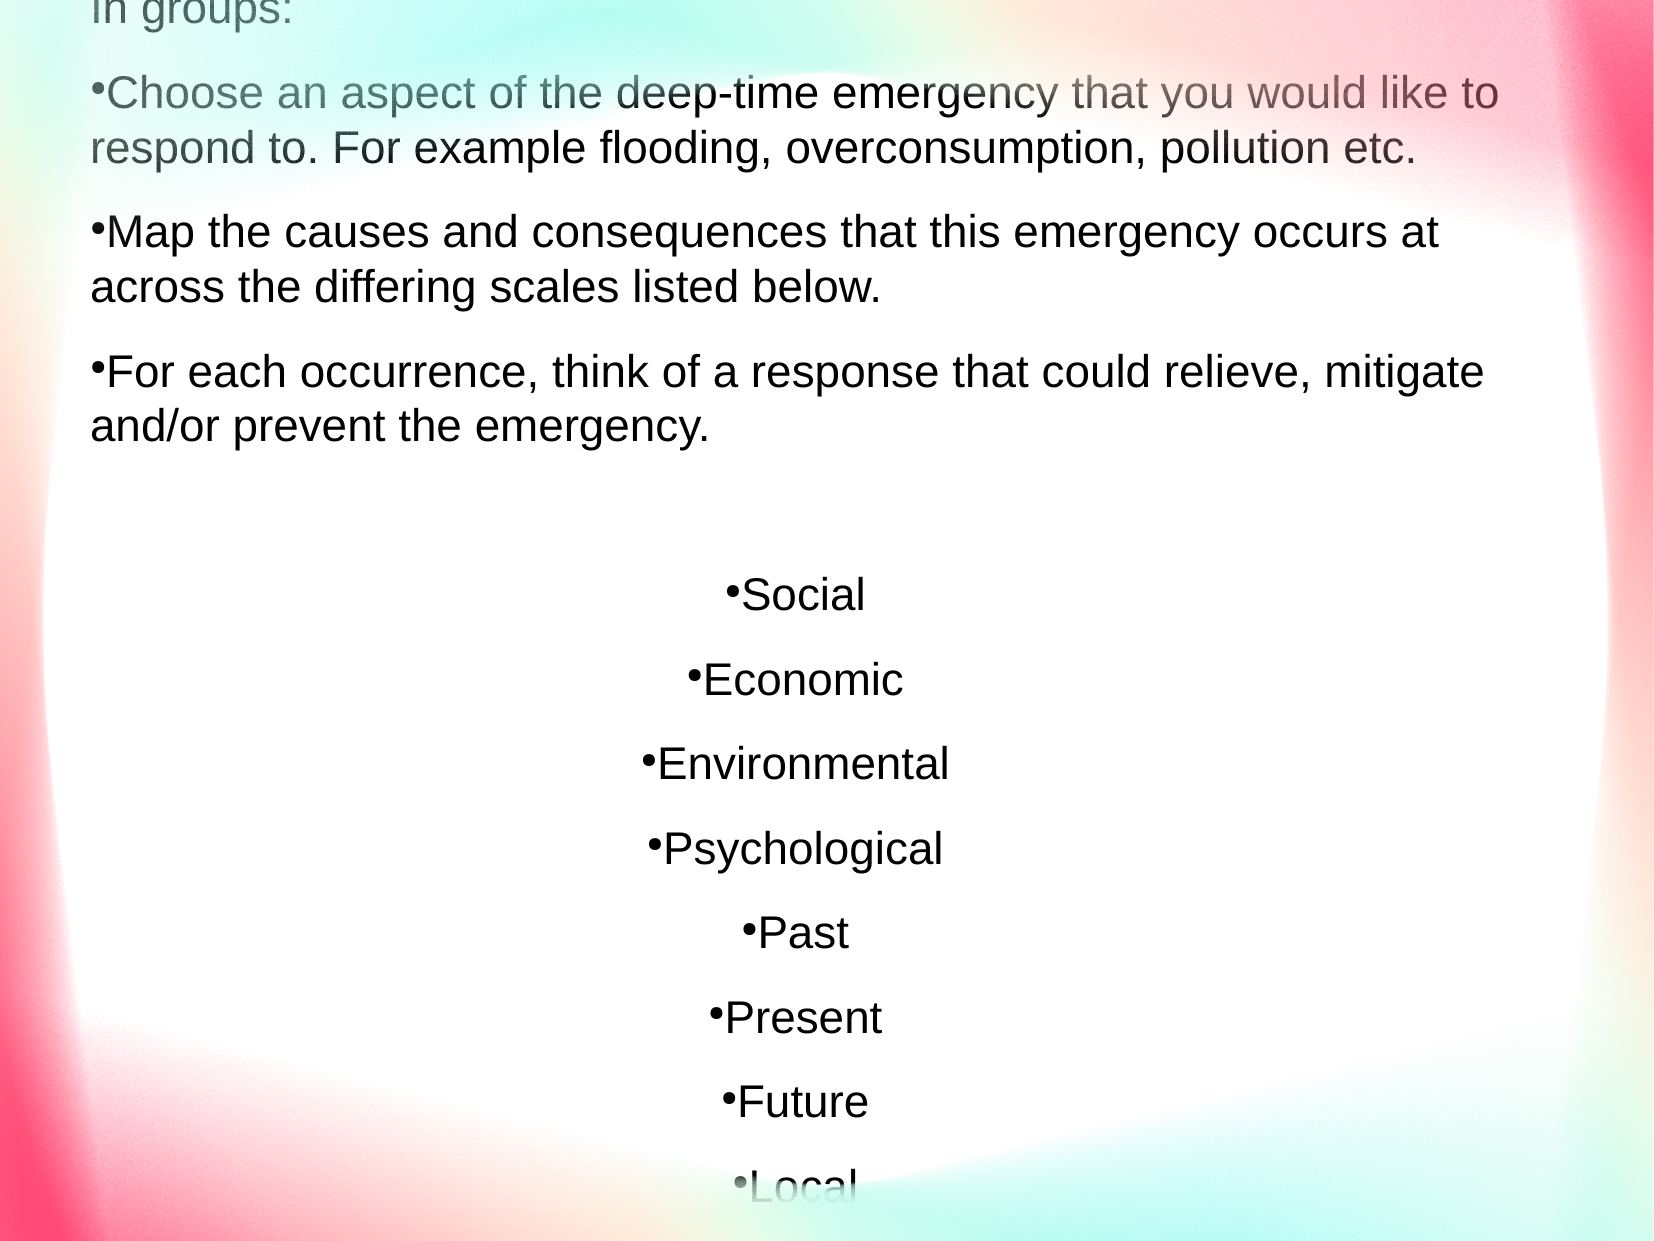

# Mapping across scales
In groups:
Choose an aspect of the deep-time emergency that you would like to respond to. For example flooding, overconsumption, pollution etc.
Map the causes and consequences that this emergency occurs at across the differing scales listed below.
For each occurrence, think of a response that could relieve, mitigate and/or prevent the emergency.
Social
Economic
Environmental
Psychological
Past
Present
Future
Local
Global
Micro
Macro